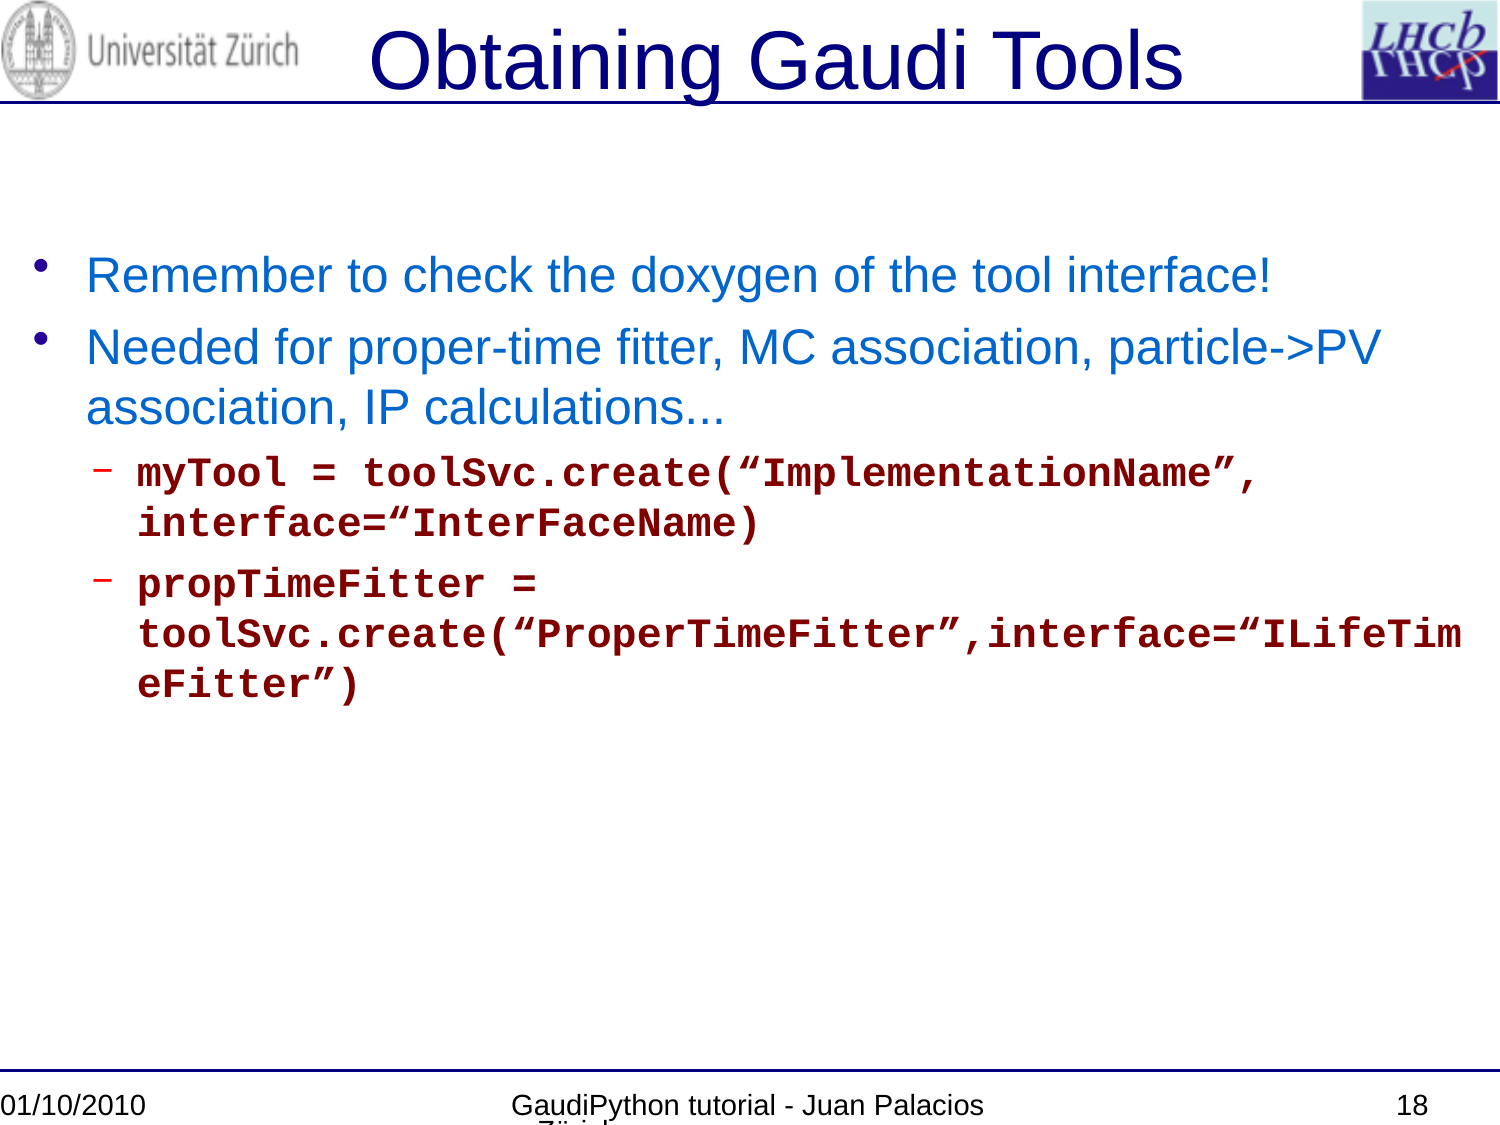

# Obtaining Gaudi Tools
Remember to check the doxygen of the tool interface!
Needed for proper-time fitter, MC association, particle->PV association, IP calculations...
myTool = toolSvc.create(“ImplementationName”, interface=“InterFaceName)
propTimeFitter = toolSvc.create(“ProperTimeFitter”,interface=“ILifeTimeFitter”)
01/10/2010
GaudiPython tutorial - Juan Palacios - Zürich
18